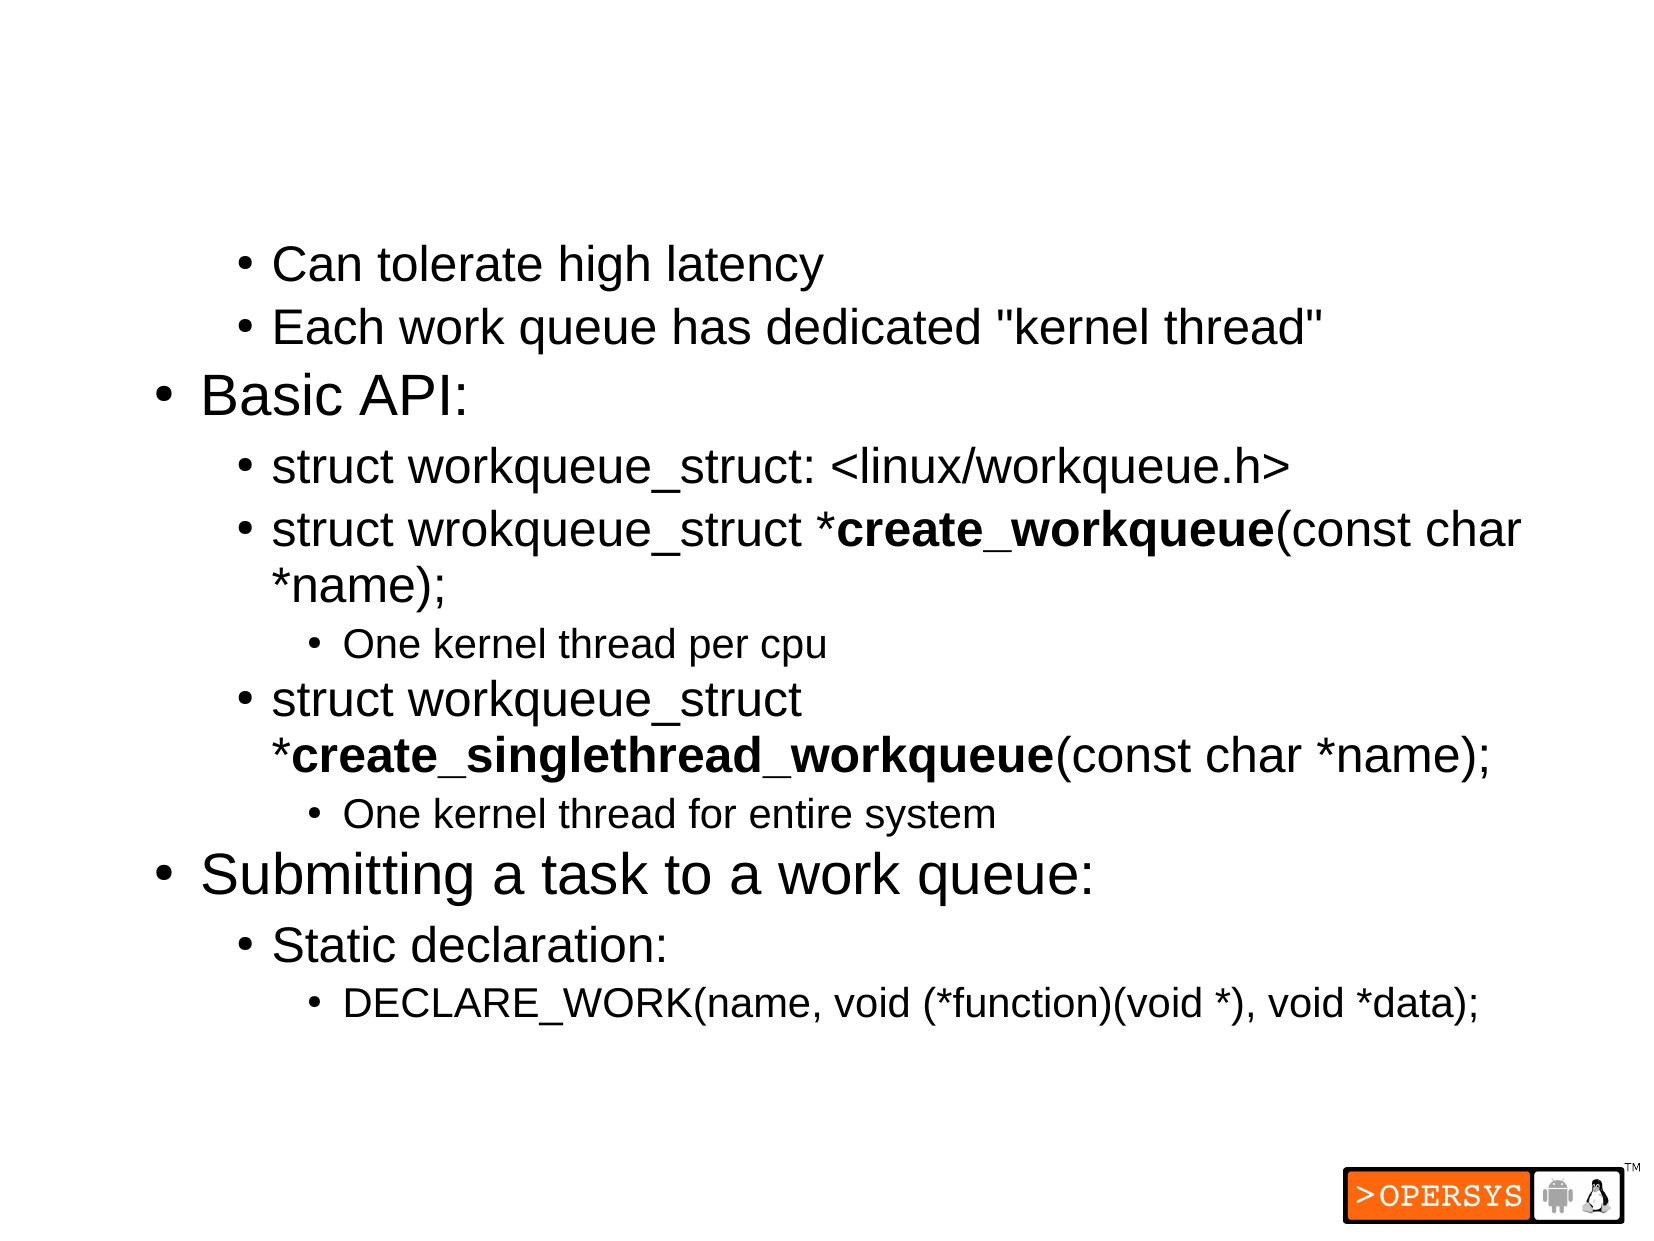

# Can tolerate high latency
Each work queue has dedicated "kernel thread"
Basic API:
struct workqueue_struct: <linux/workqueue.h>
struct wrokqueue_struct *create_workqueue(const char *name);
One kernel thread per cpu
struct workqueue_struct *create_singlethread_workqueue(const char *name);
One kernel thread for entire system
Submitting a task to a work queue:
Static declaration:
DECLARE_WORK(name, void (*function)(void *), void *data);